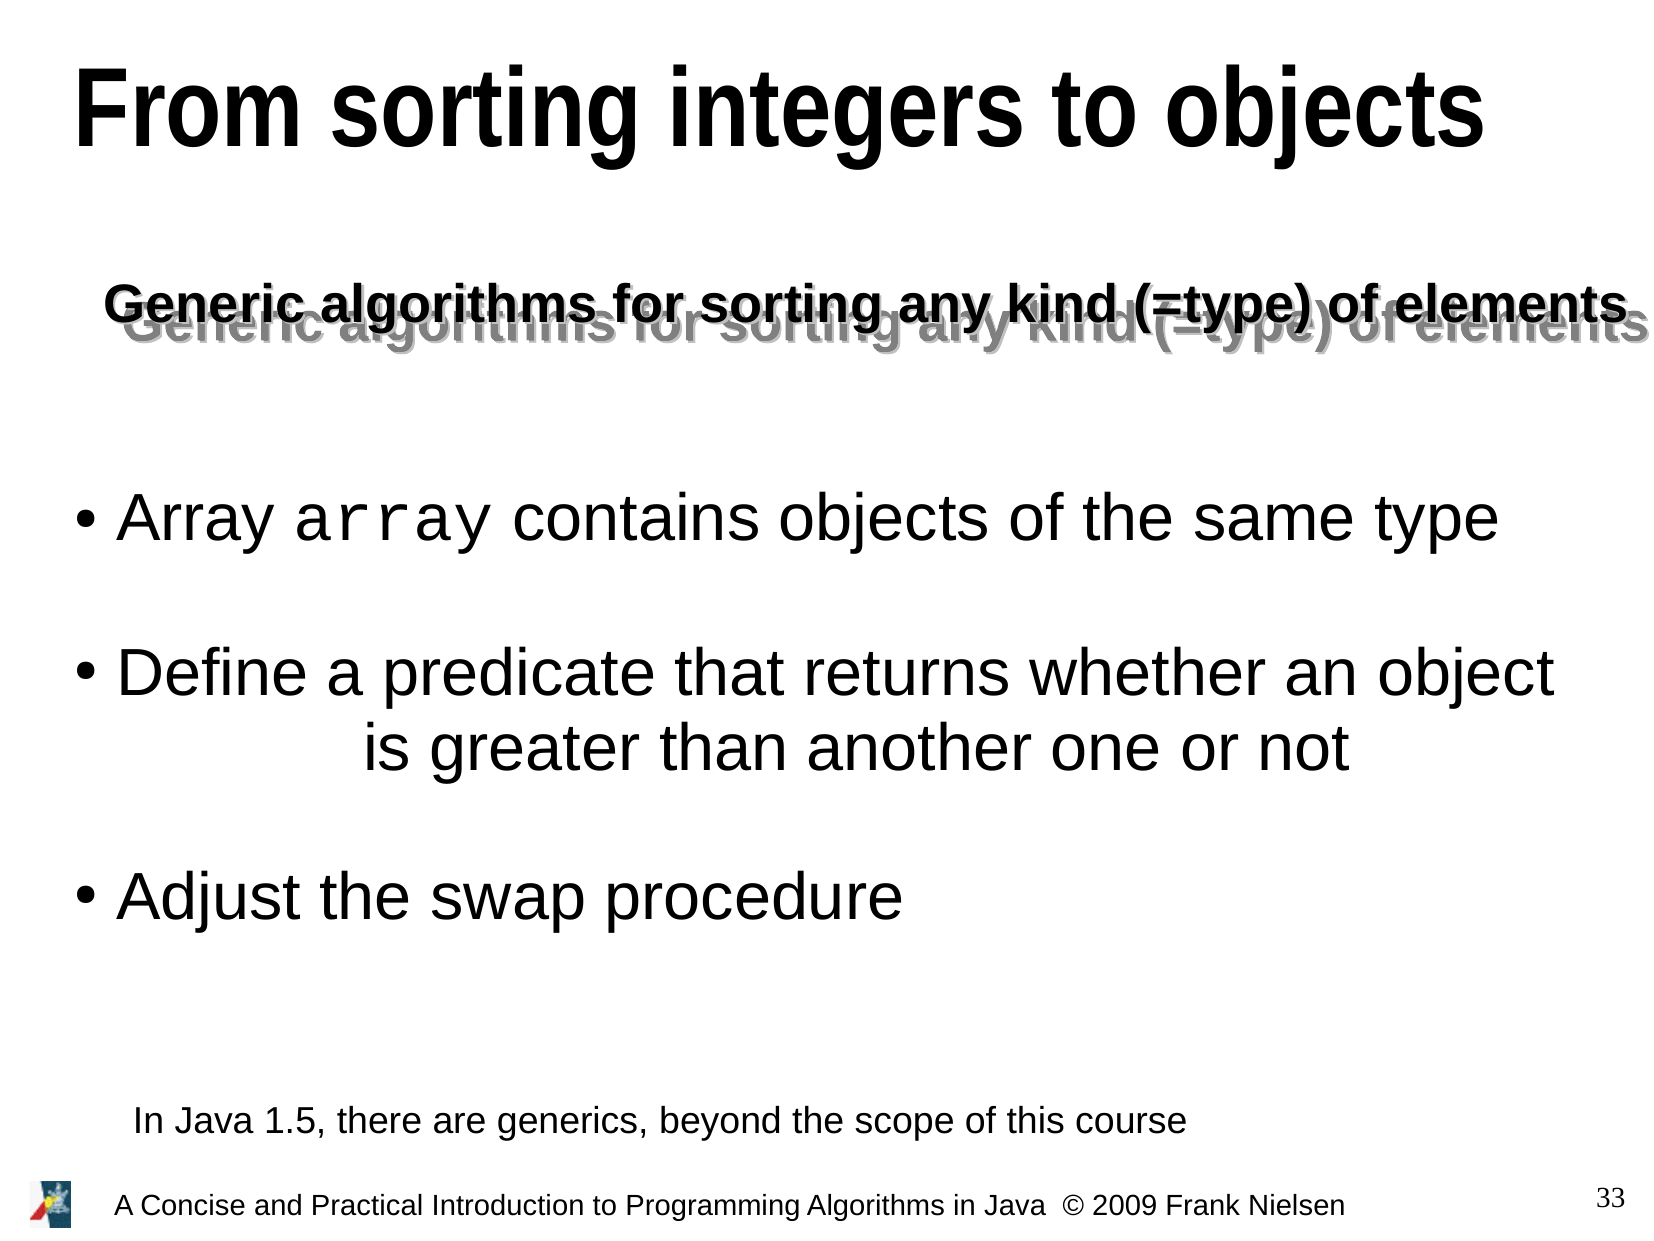

From sorting integers to objects
Generic algorithms for sorting any kind (=type) of elements
 Array array contains objects of the same type
 Define a predicate that returns whether an object
		is greater than another one or not
 Adjust the swap procedure
In Java 1.5, there are generics, beyond the scope of this course